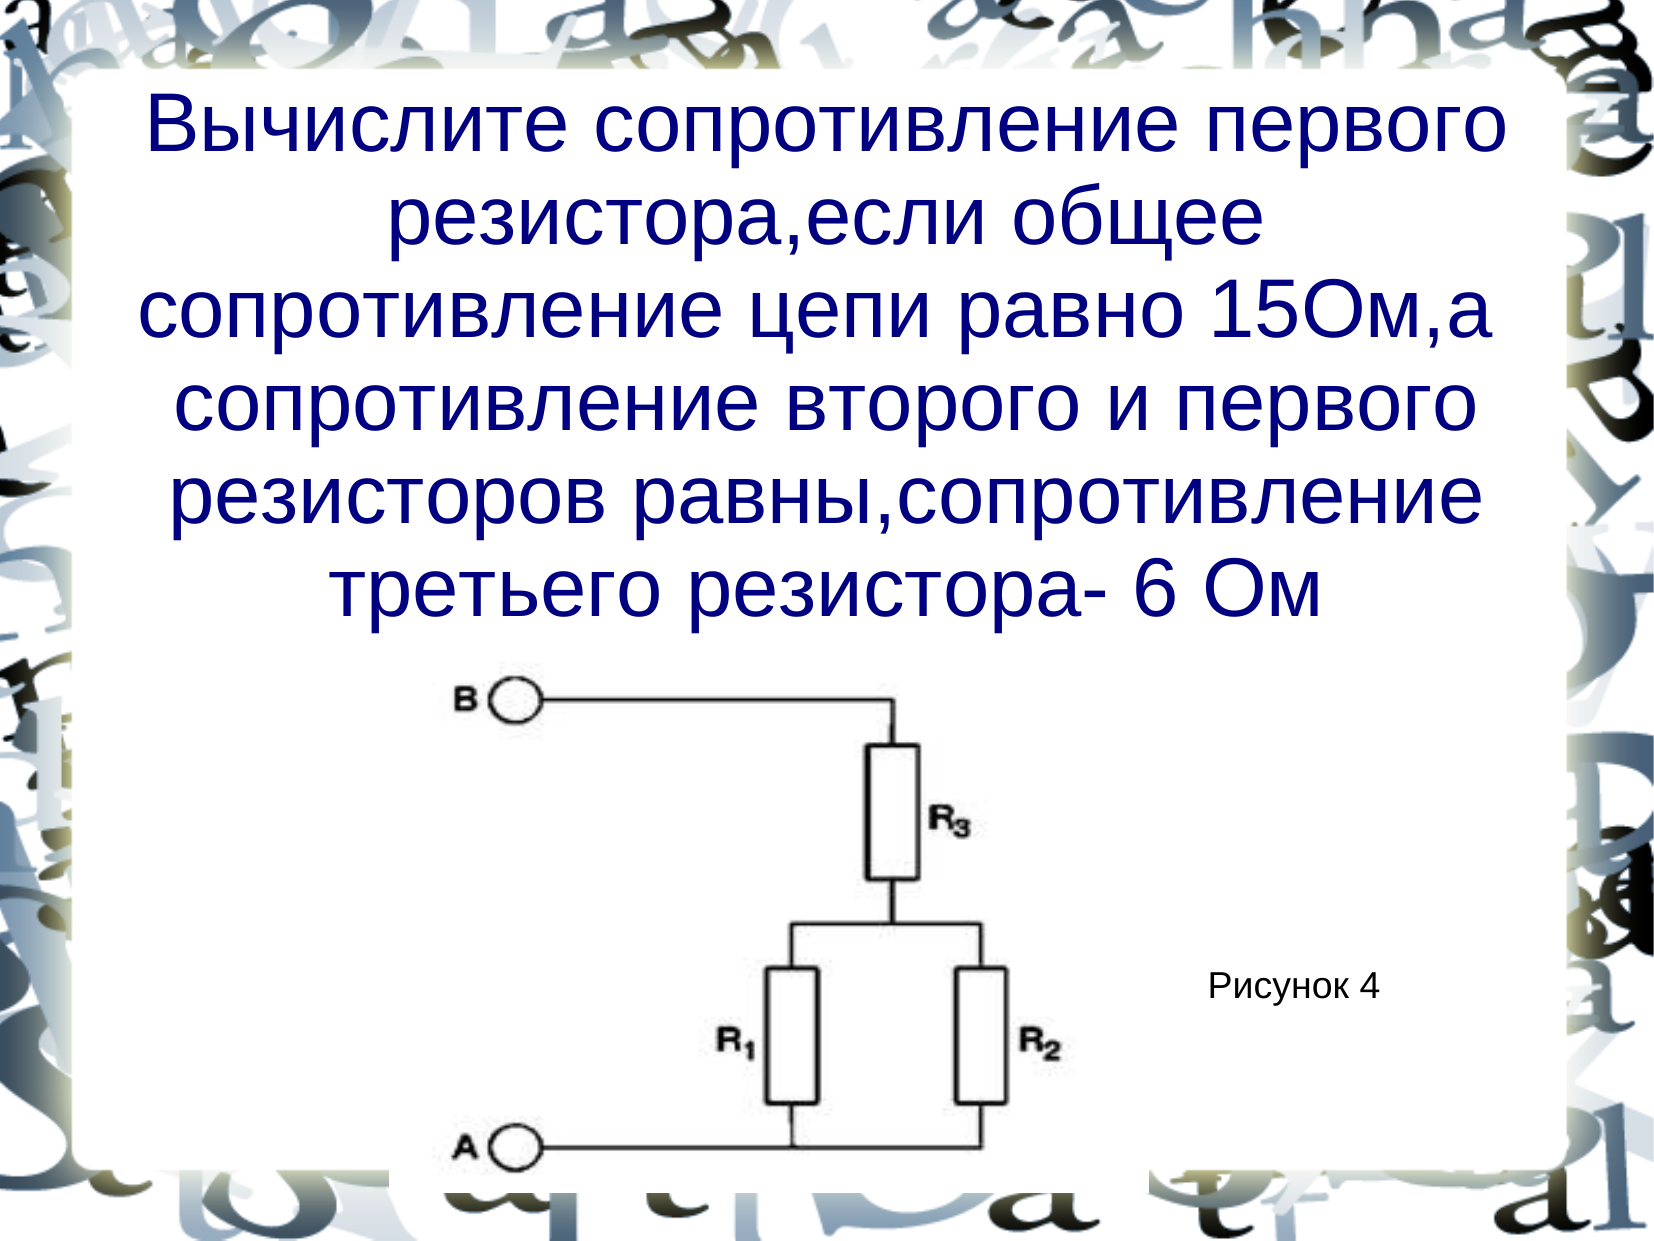

# Вычислите сопротивление первого резистора,если общее сопротивление цепи равно 15Ом,а сопротивление второго и первого резисторов равны,сопротивление третьего резистора- 6 Ом
Рисунок 4